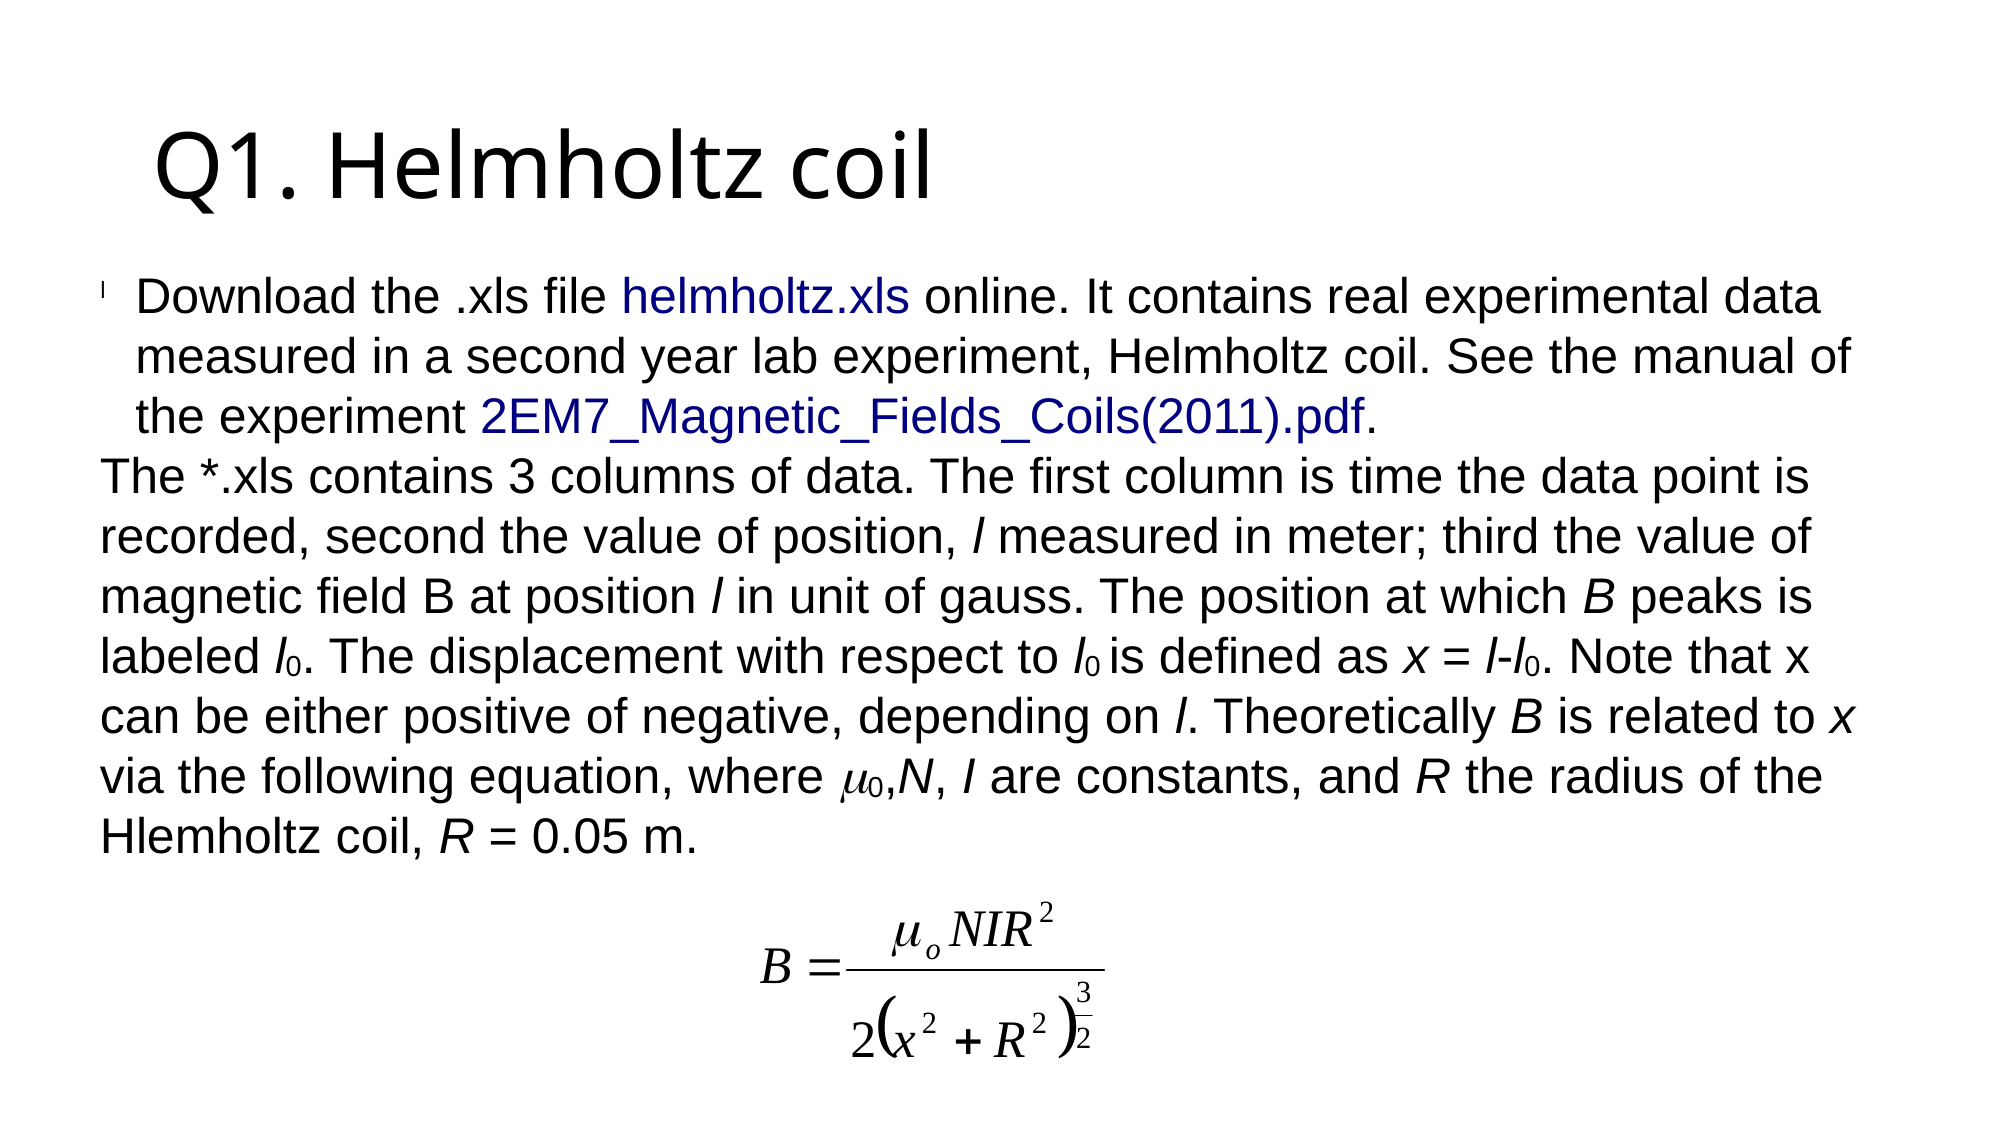

Q1. Helmholtz coil
Download the .xls file helmholtz.xls online. It contains real experimental data measured in a second year lab experiment, Helmholtz coil. See the manual of the experiment 2EM7_Magnetic_Fields_Coils(2011).pdf.
The *.xls contains 3 columns of data. The first column is time the data point is recorded, second the value of position, l measured in meter; third the value of magnetic field B at position l in unit of gauss. The position at which B peaks is labeled l0. The displacement with respect to l0 is defined as x = l-l0. Note that x can be either positive of negative, depending on l. Theoretically B is related to x via the following equation, where m0,N, I are constants, and R the radius of the Hlemholtz coil, R = 0.05 m.